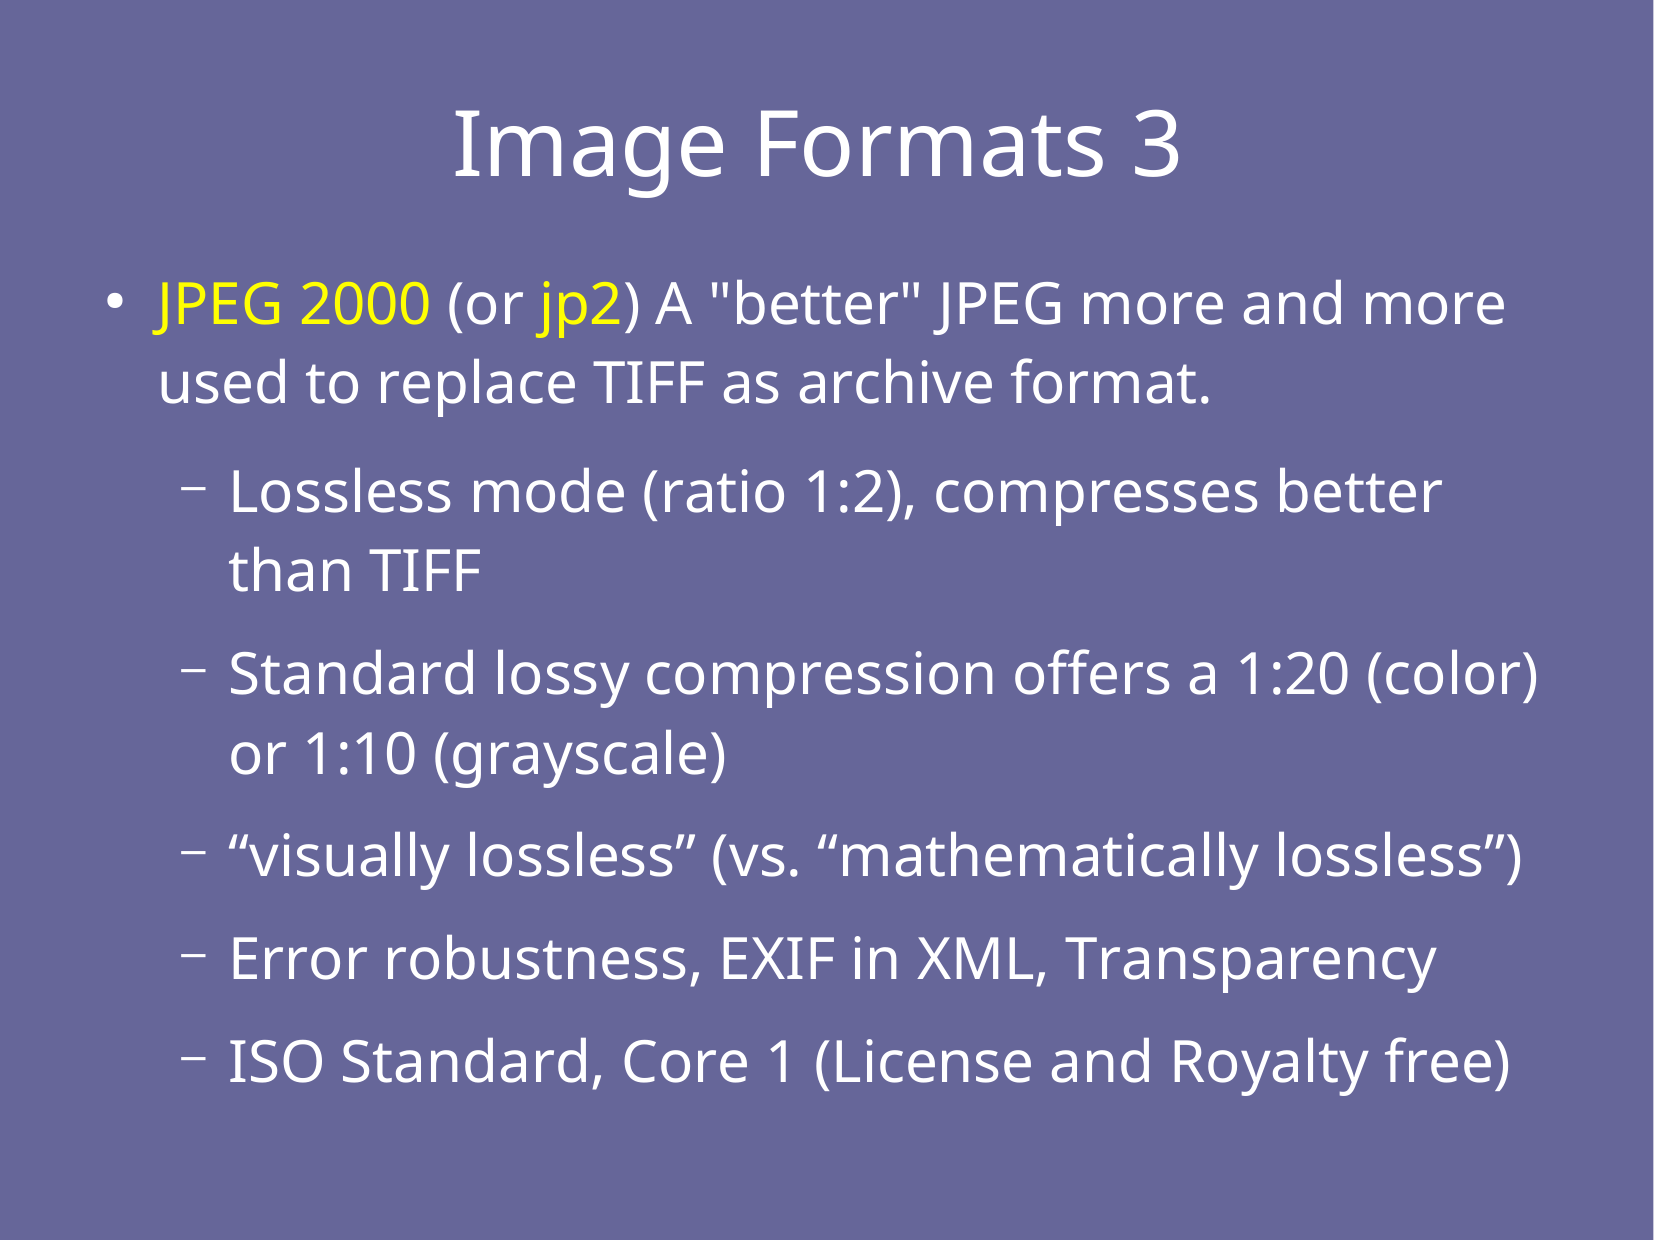

# Image Formats 3
JPEG 2000 (or jp2) A "better" JPEG more and more used to replace TIFF as archive format.
Lossless mode (ratio 1:2), compresses better than TIFF
Standard lossy compression offers a 1:20 (color) or 1:10 (grayscale)
“visually lossless” (vs. “mathematically lossless”)
Error robustness, EXIF in XML, Transparency
ISO Standard, Core 1 (License and Royalty free)